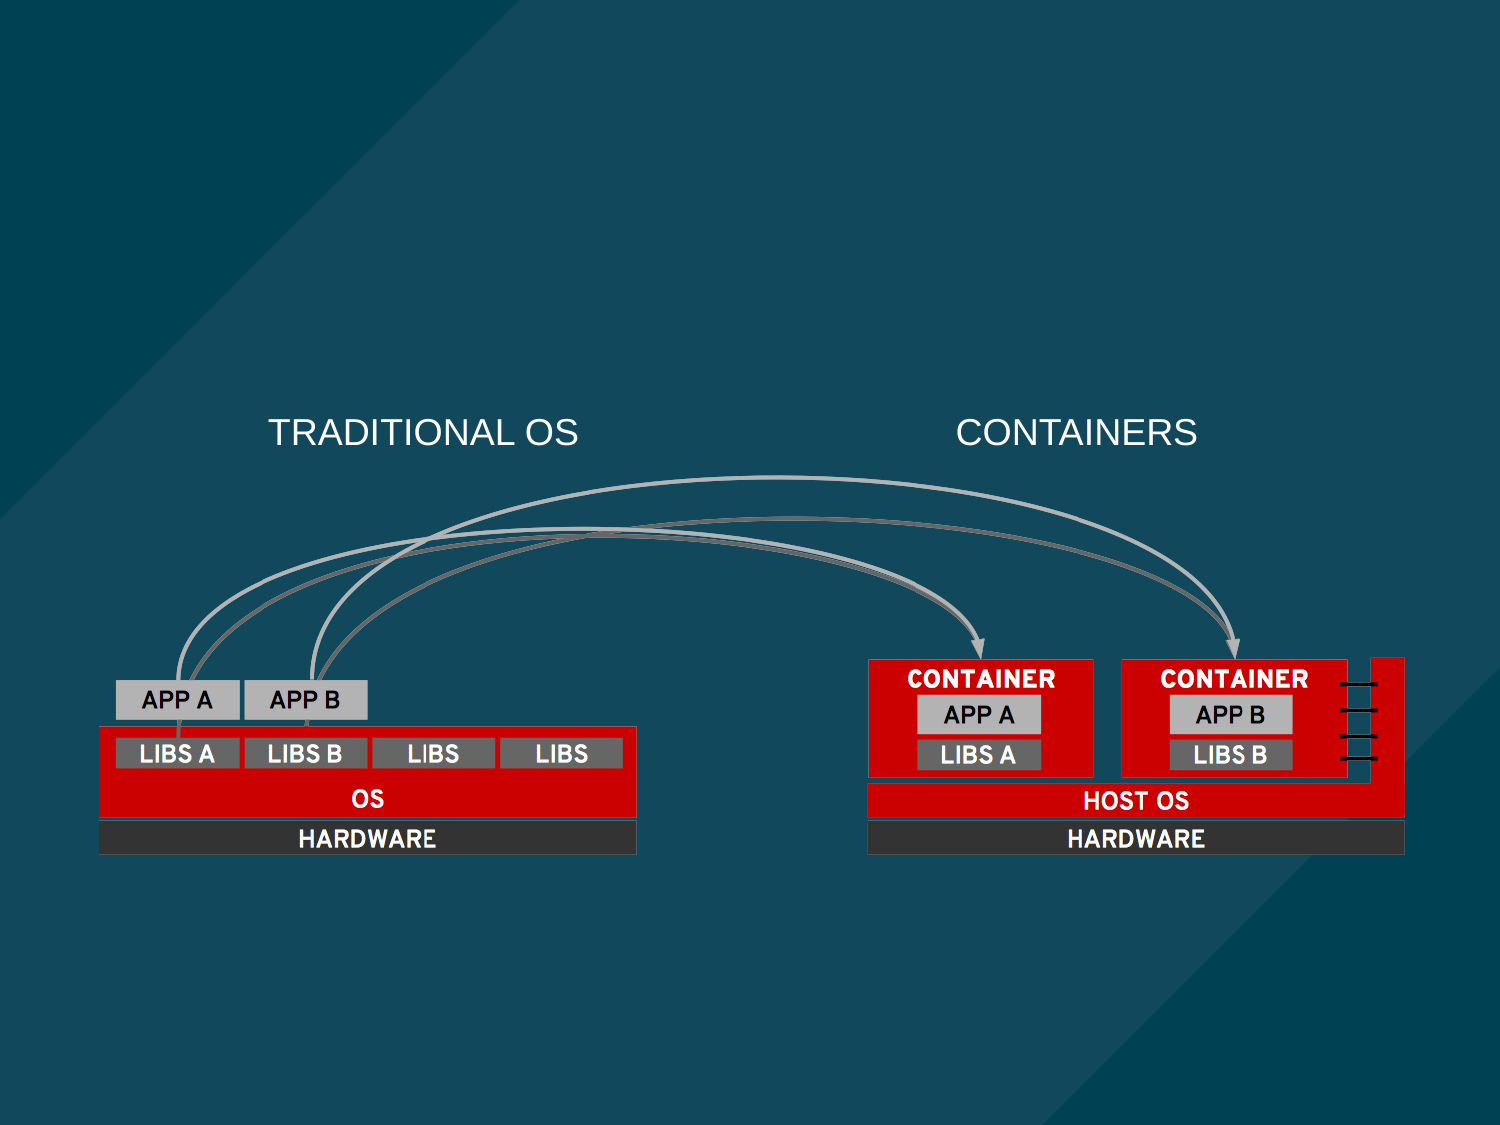

TRADITIONAL OS
CONTAINERS
INSERT DESIGNATOR, IF NEEDED
6